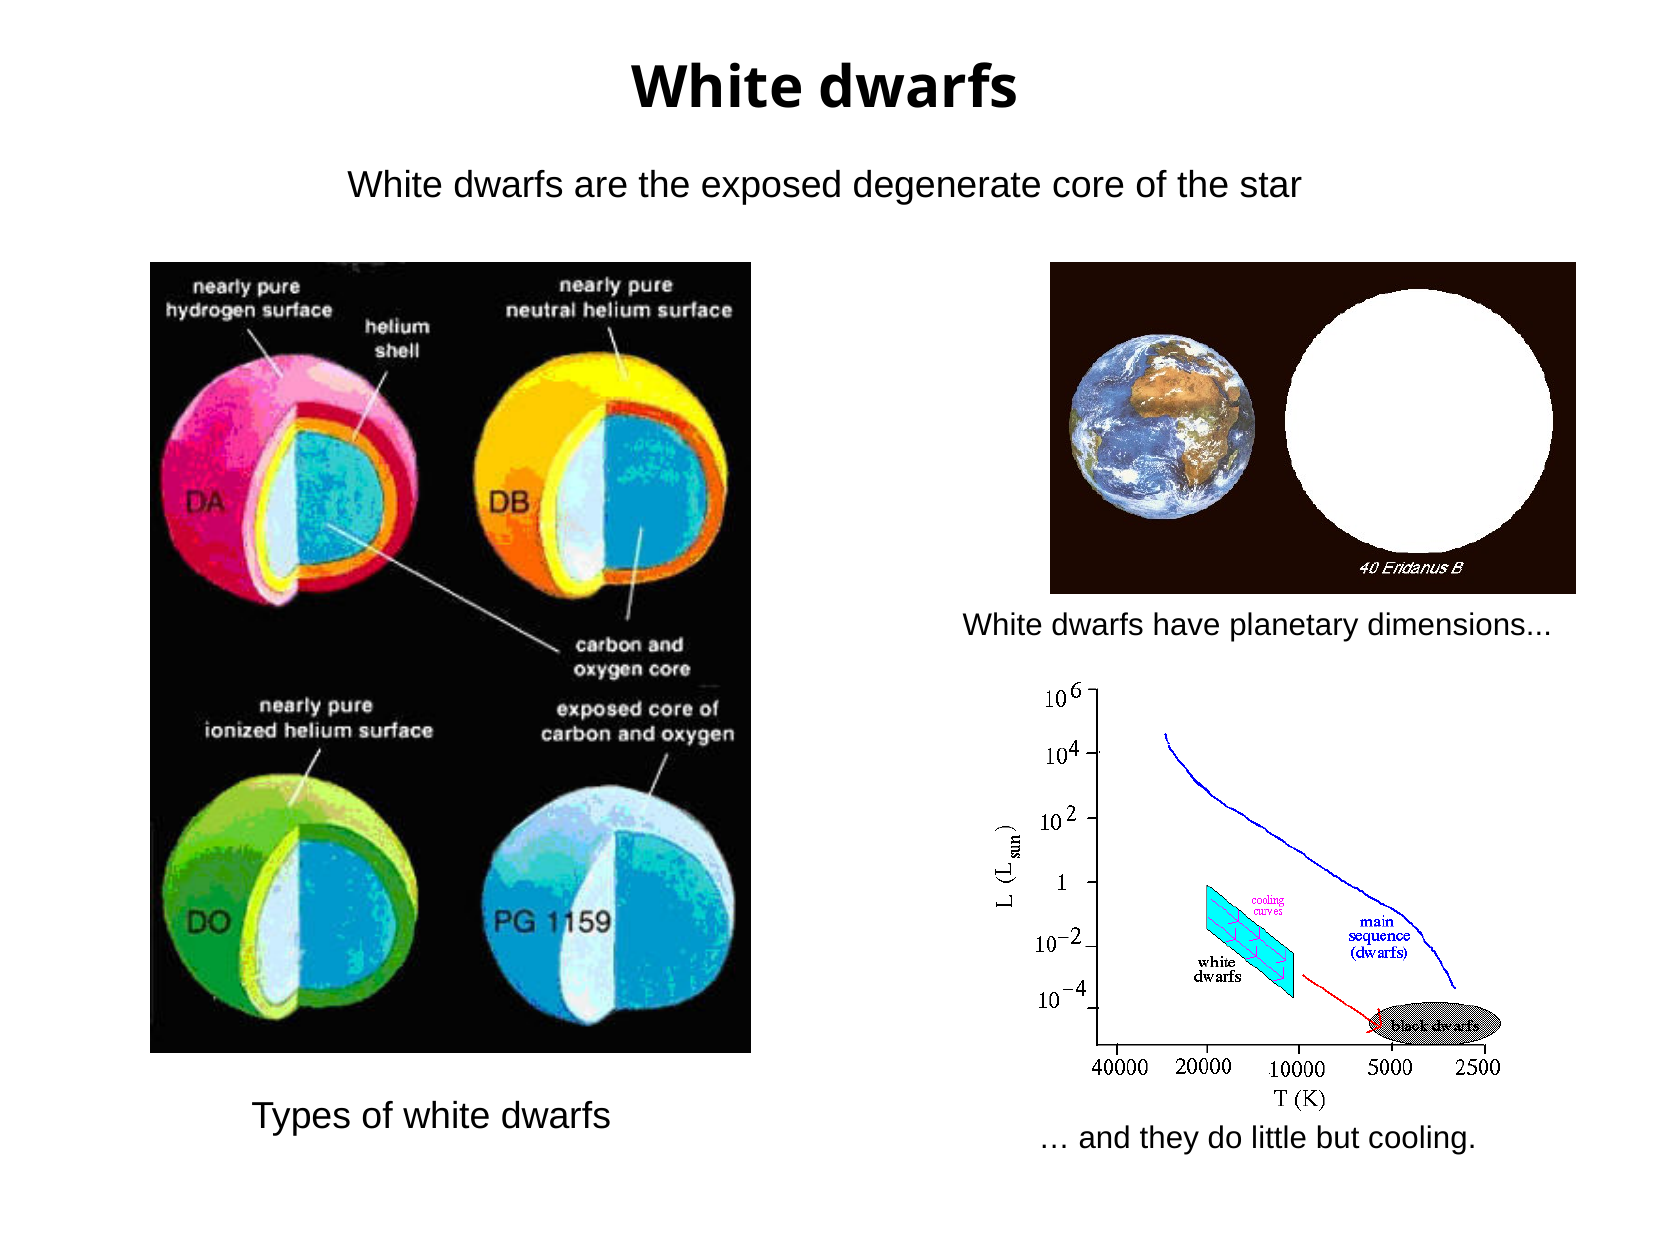

White dwarfs
White dwarfs are the exposed degenerate core of the star
White dwarfs have planetary dimensions...
Types of white dwarfs
… and they do little but cooling.